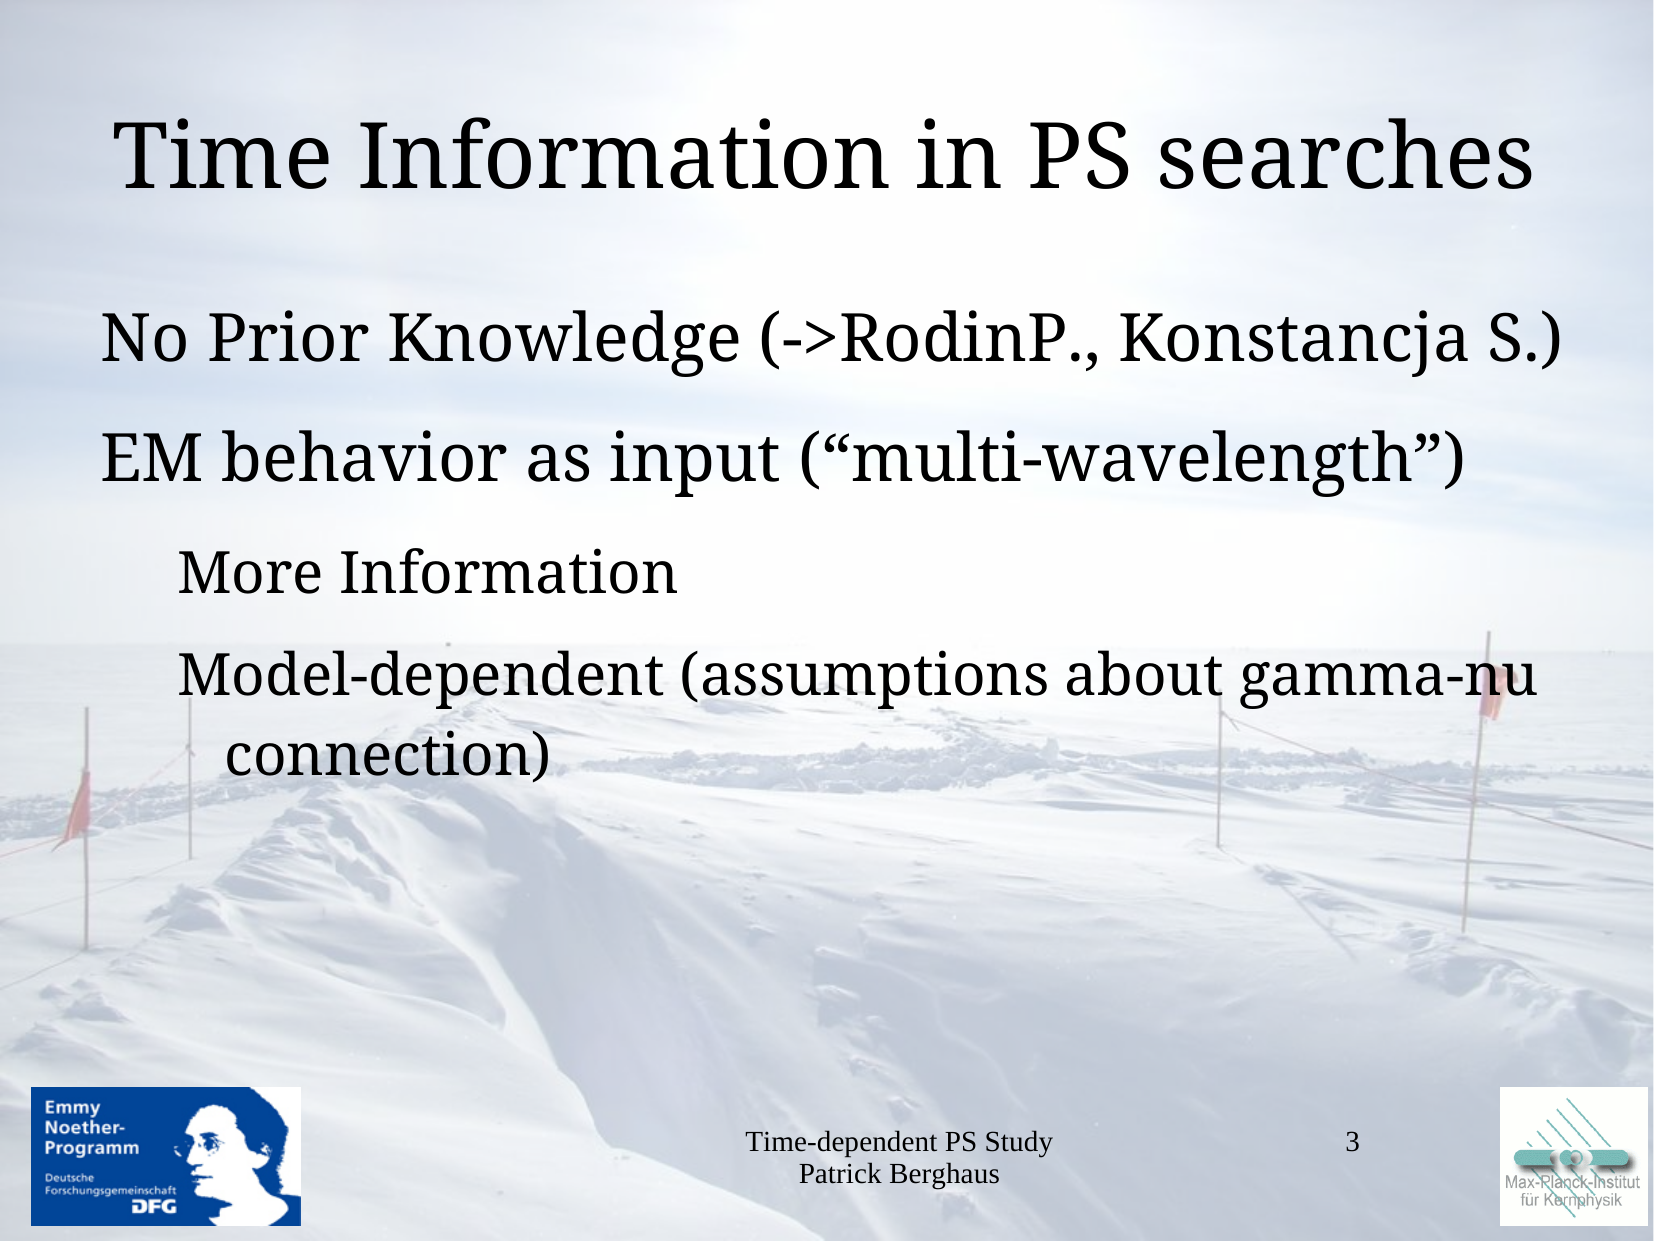

# Time Information in PS searches
No Prior Knowledge (->RodinP., Konstancja S.)
EM behavior as input (“multi-wavelength”)
More Information
Model-dependent (assumptions about gamma-nu connection)
3